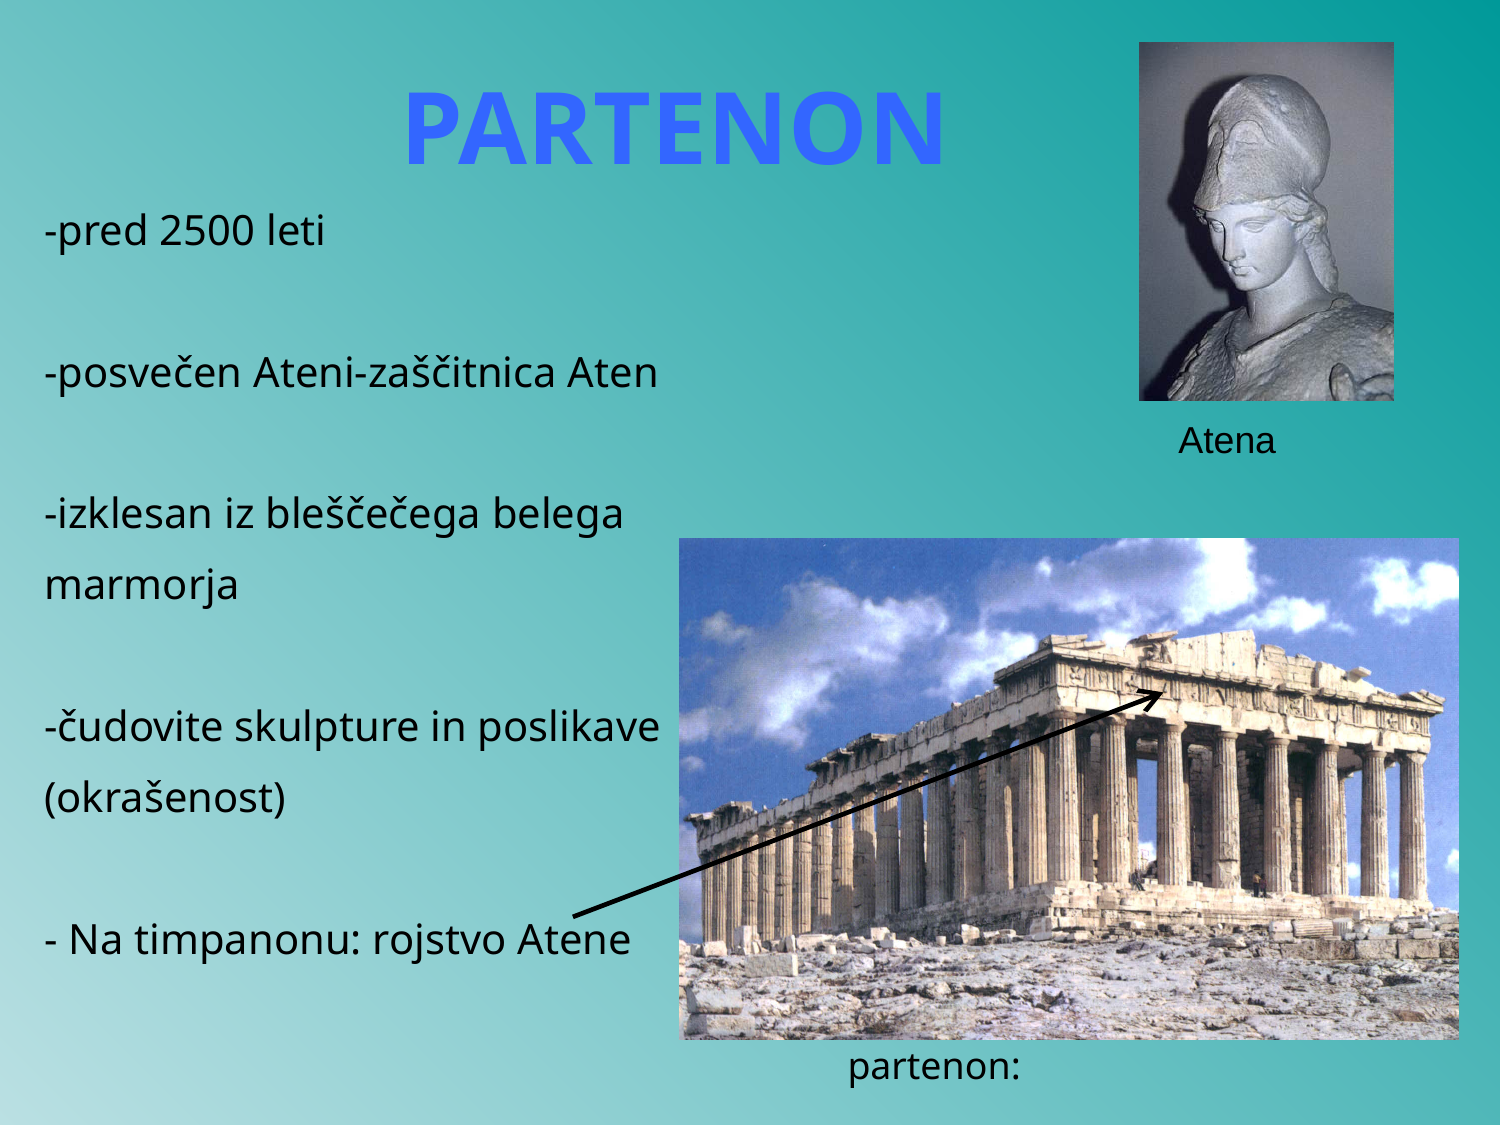

# PARTENON
-pred 2500 leti
-posvečen Ateni-zaščitnica Aten
-izklesan iz bleščečega belega
marmorja
-čudovite skulpture in poslikave
(okrašenost)
- Na timpanonu: rojstvo Atene
Atena
partenon: